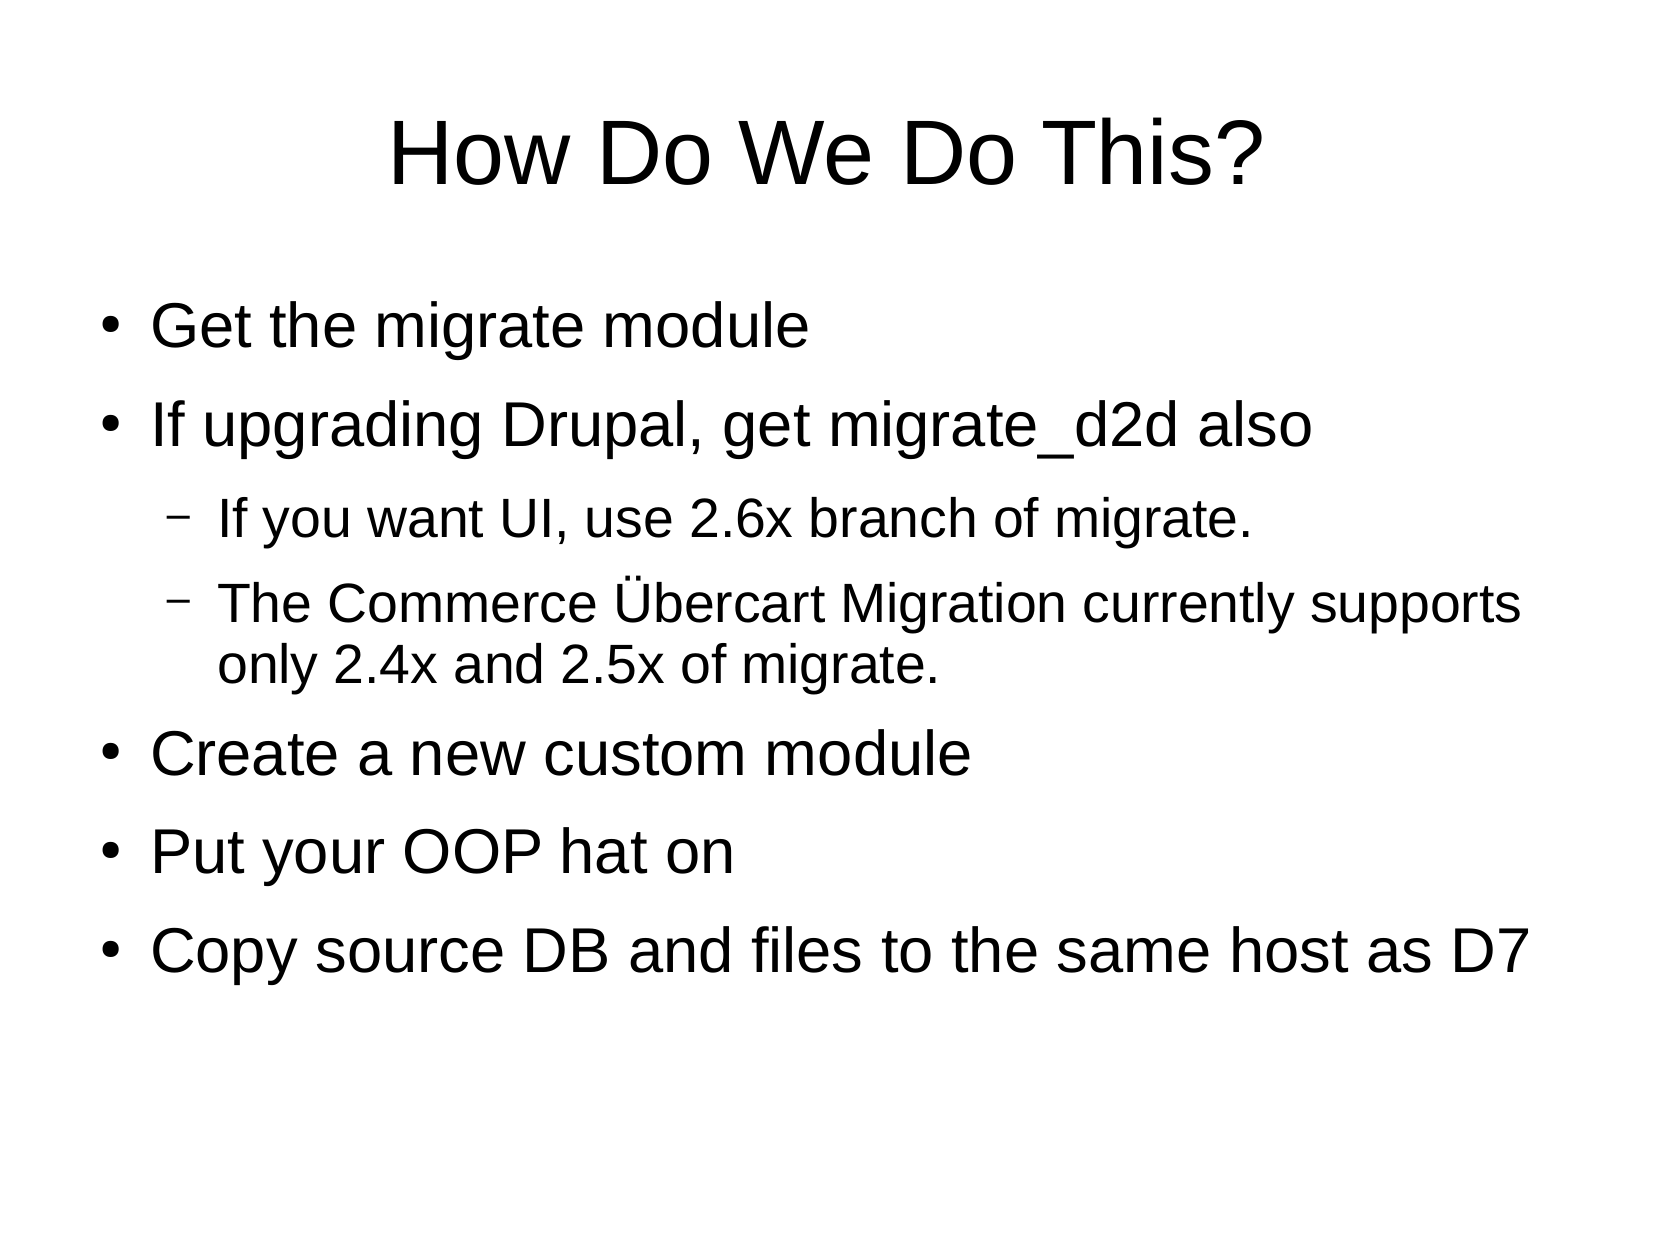

# How Do We Do This?
Get the migrate module
If upgrading Drupal, get migrate_d2d also
If you want UI, use 2.6x branch of migrate.
The Commerce Übercart Migration currently supports only 2.4x and 2.5x of migrate.
Create a new custom module
Put your OOP hat on
Copy source DB and files to the same host as D7